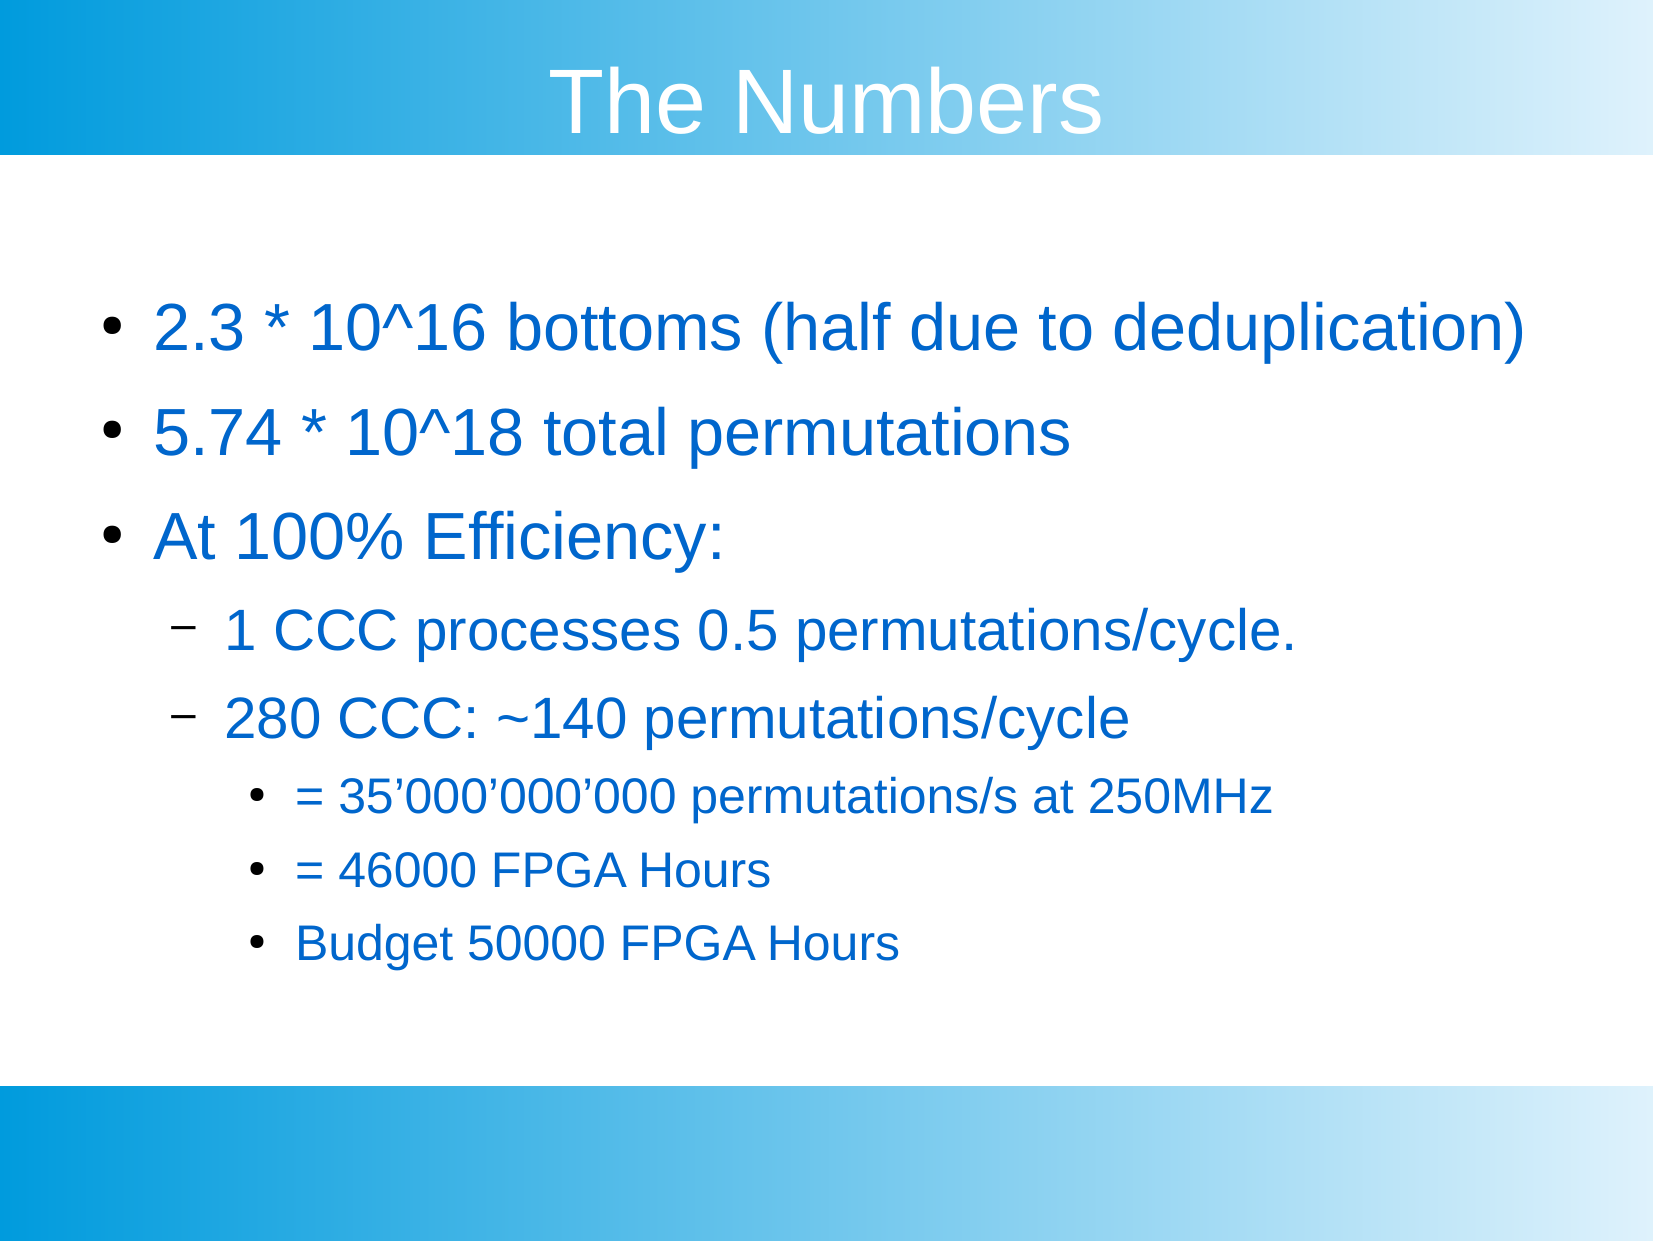

# The Numbers
2.3 * 10^16 bottoms (half due to deduplication)
5.74 * 10^18 total permutations
At 100% Efficiency:
1 CCC processes 0.5 permutations/cycle.
280 CCC: ~140 permutations/cycle
= 35’000’000’000 permutations/s at 250MHz
= 46000 FPGA Hours
Budget 50000 FPGA Hours